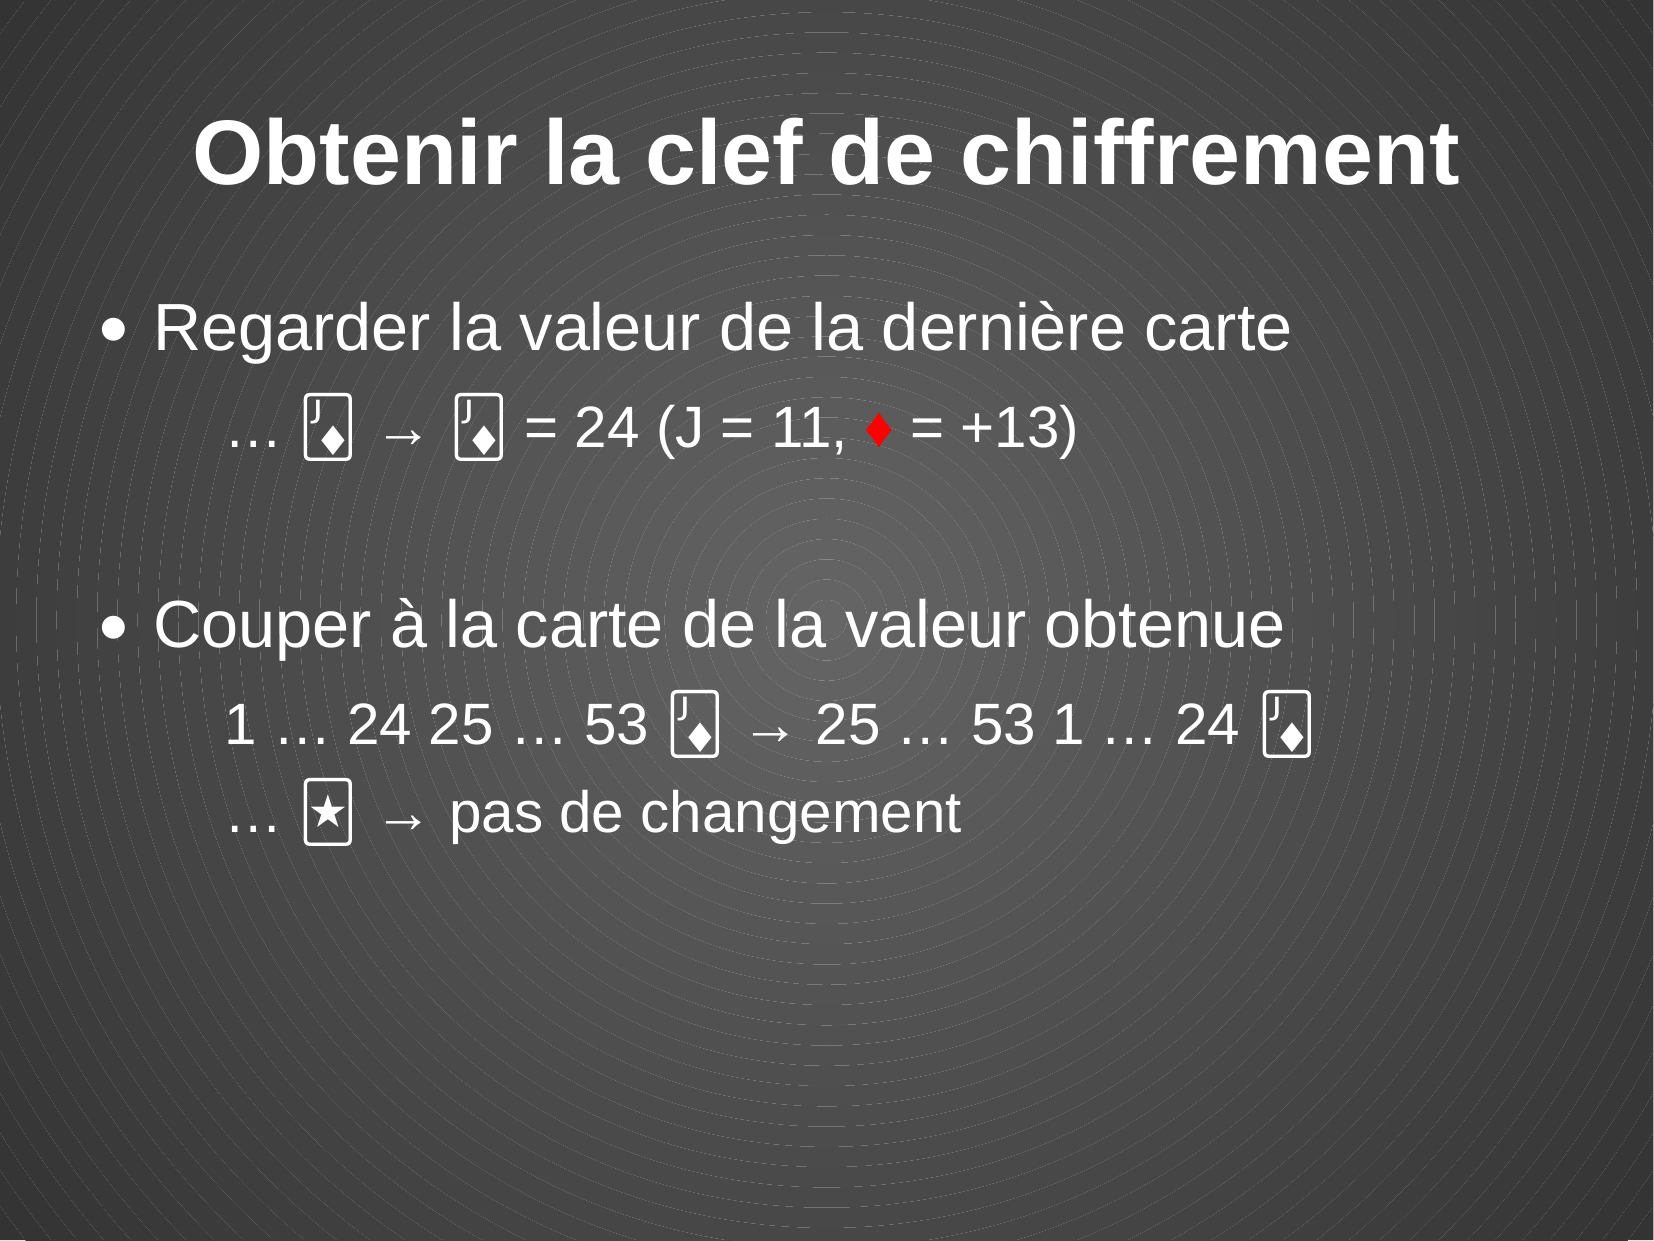

# Obtenir la clef de chiffrement
Regarder la valeur de la dernière carte
… 🃋 → 🃋 = 24 (J = 11, ♦ = +13)
Couper à la carte de la valeur obtenue
1 … 24 25 … 53 🃋 → 25 … 53 1 … 24 🃋
… 🃏 → pas de changement